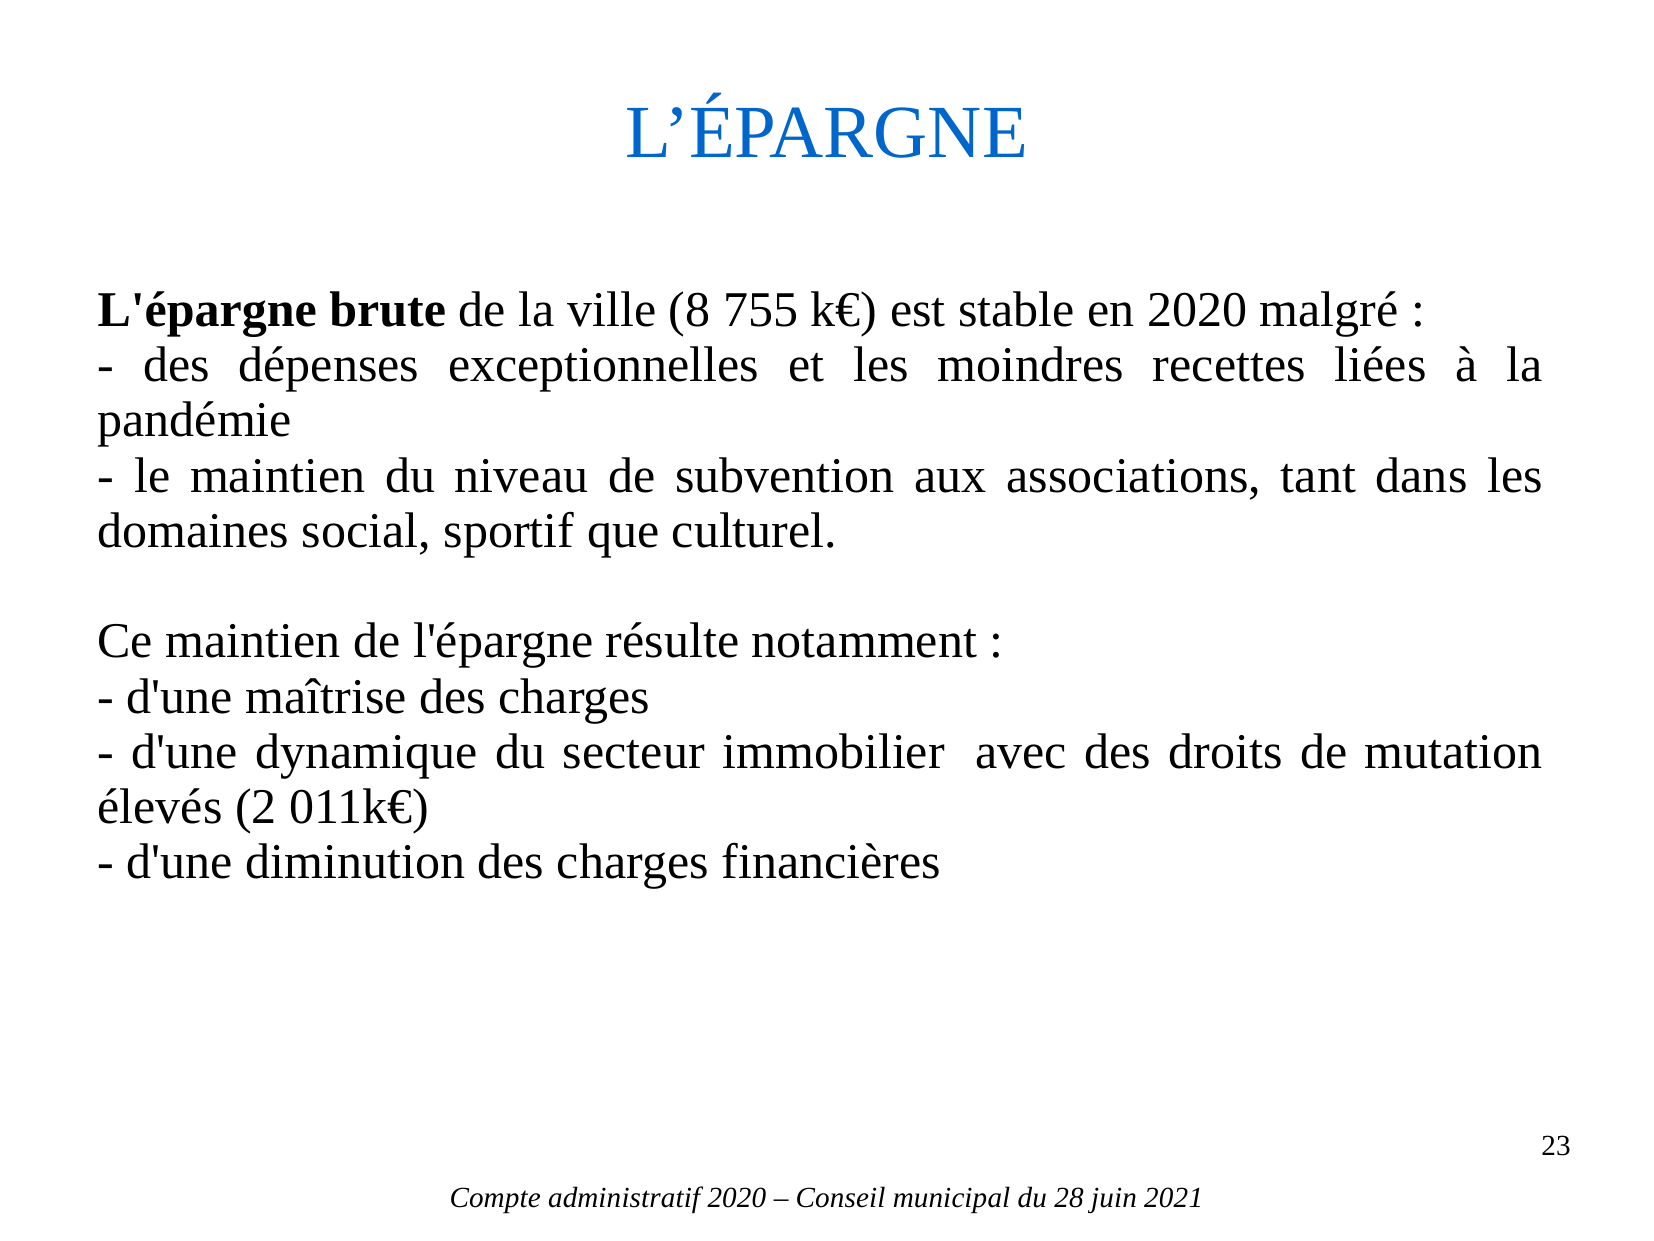

# L’ÉPARGNE
L'épargne brute de la ville (8 755 k€) est stable en 2020 malgré :
- des dépenses exceptionnelles et les moindres recettes liées à la pandémie
- le maintien du niveau de subvention aux associations, tant dans les domaines social, sportif que culturel.
Ce maintien de l'épargne résulte notamment :
- d'une maîtrise des charges
- d'une dynamique du secteur immobilier  avec des droits de mutation élevés (2 011k€)
- d'une diminution des charges financières
23